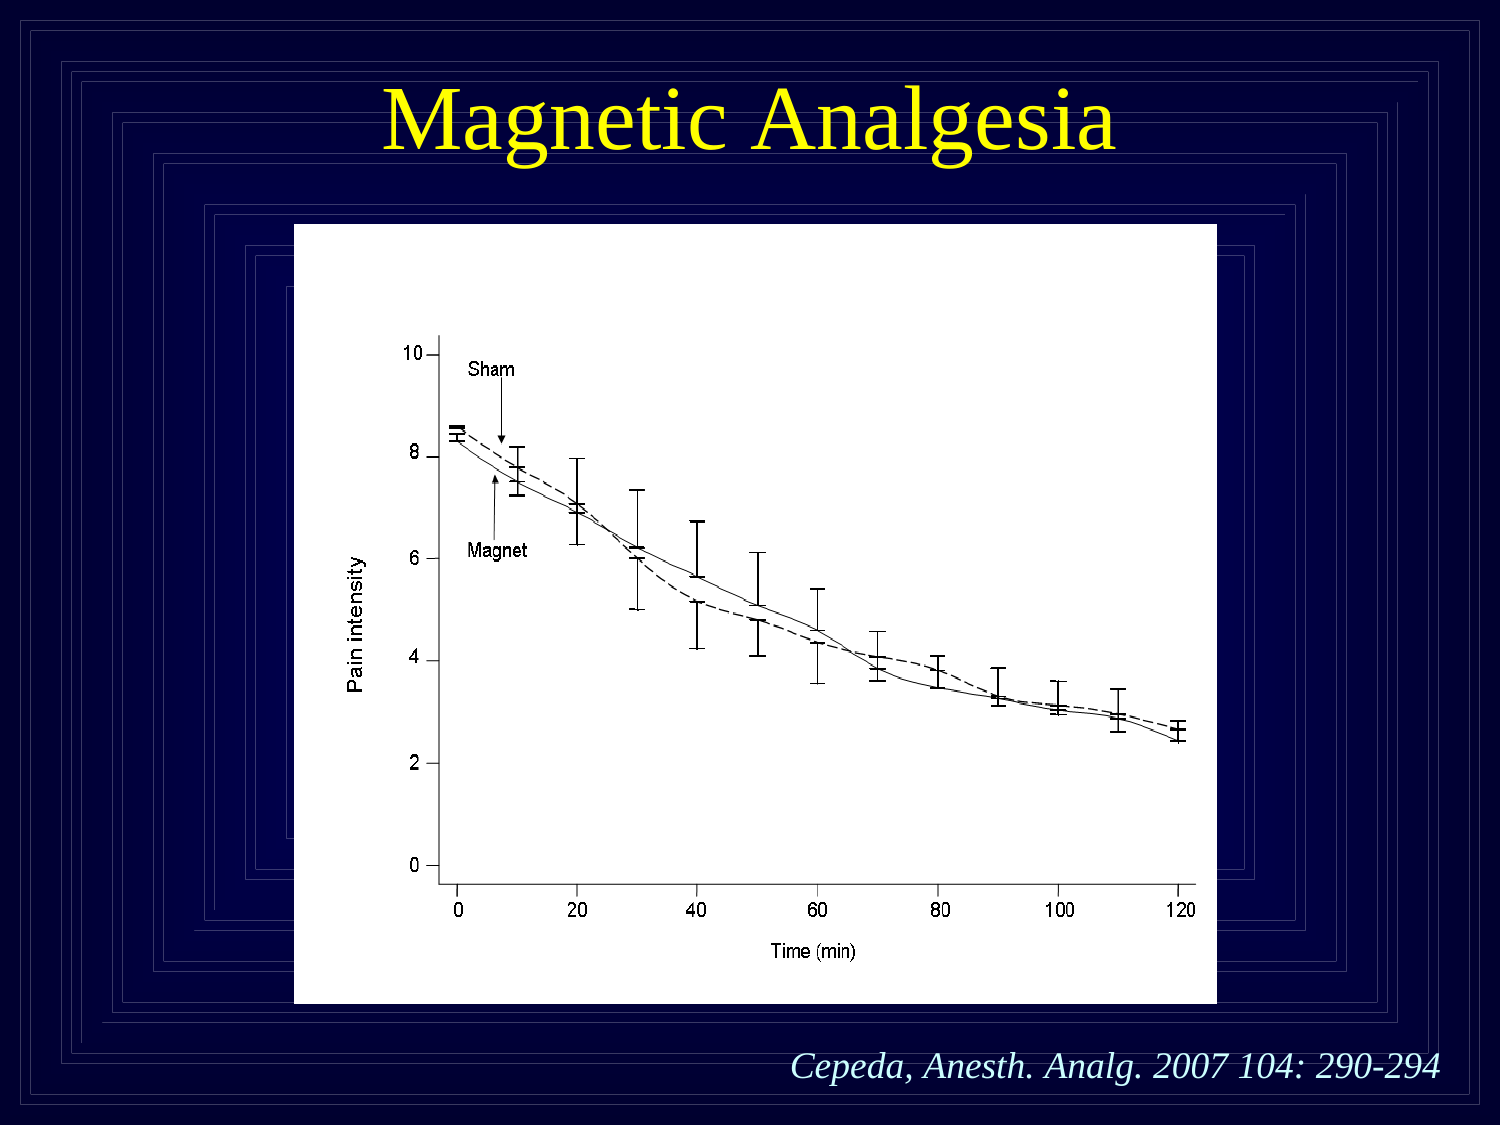

# Magnetic Analgesia
Cepeda, Anesth. Analg. 2007 104: 290-294